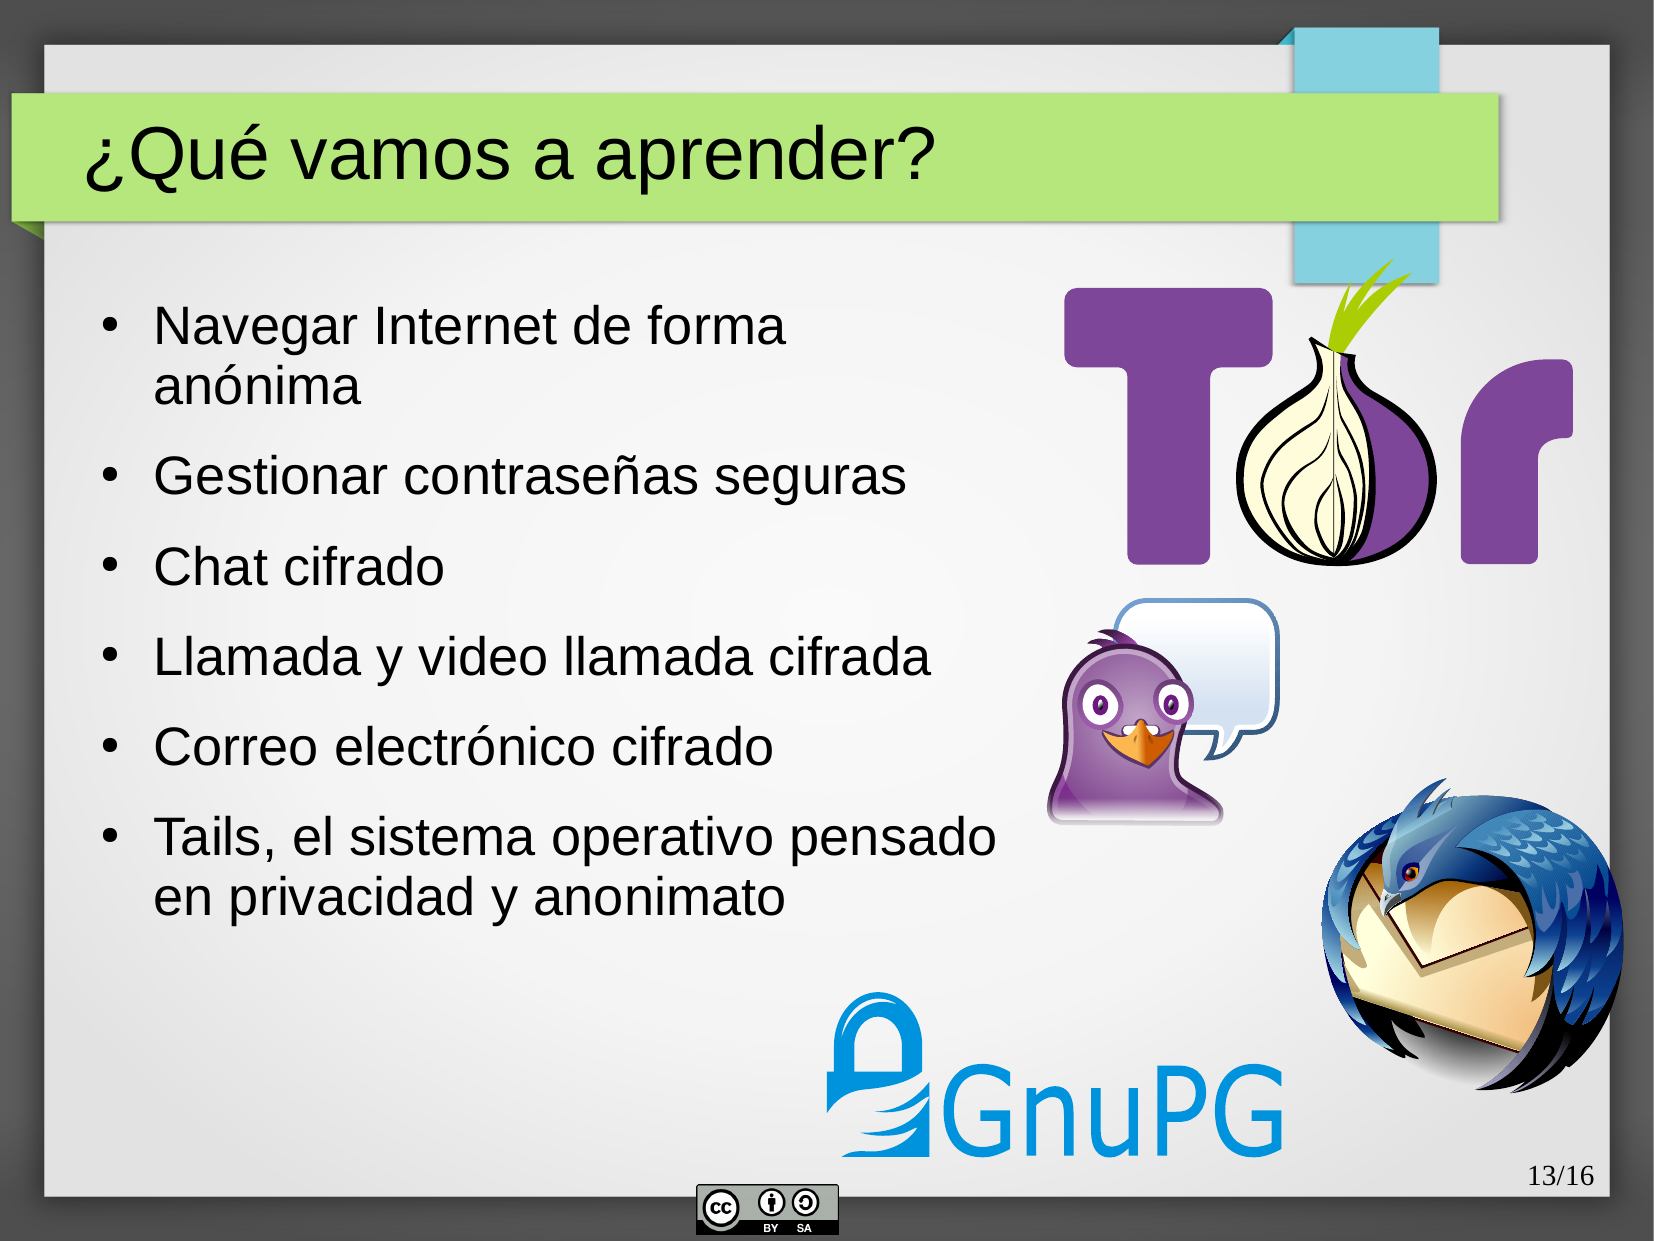

# ¿Qué vamos a aprender?
Navegar Internet de forma anónima
Gestionar contraseñas seguras
Chat cifrado
Llamada y video llamada cifrada
Correo electrónico cifrado
Tails, el sistema operativo pensado en privacidad y anonimato
13